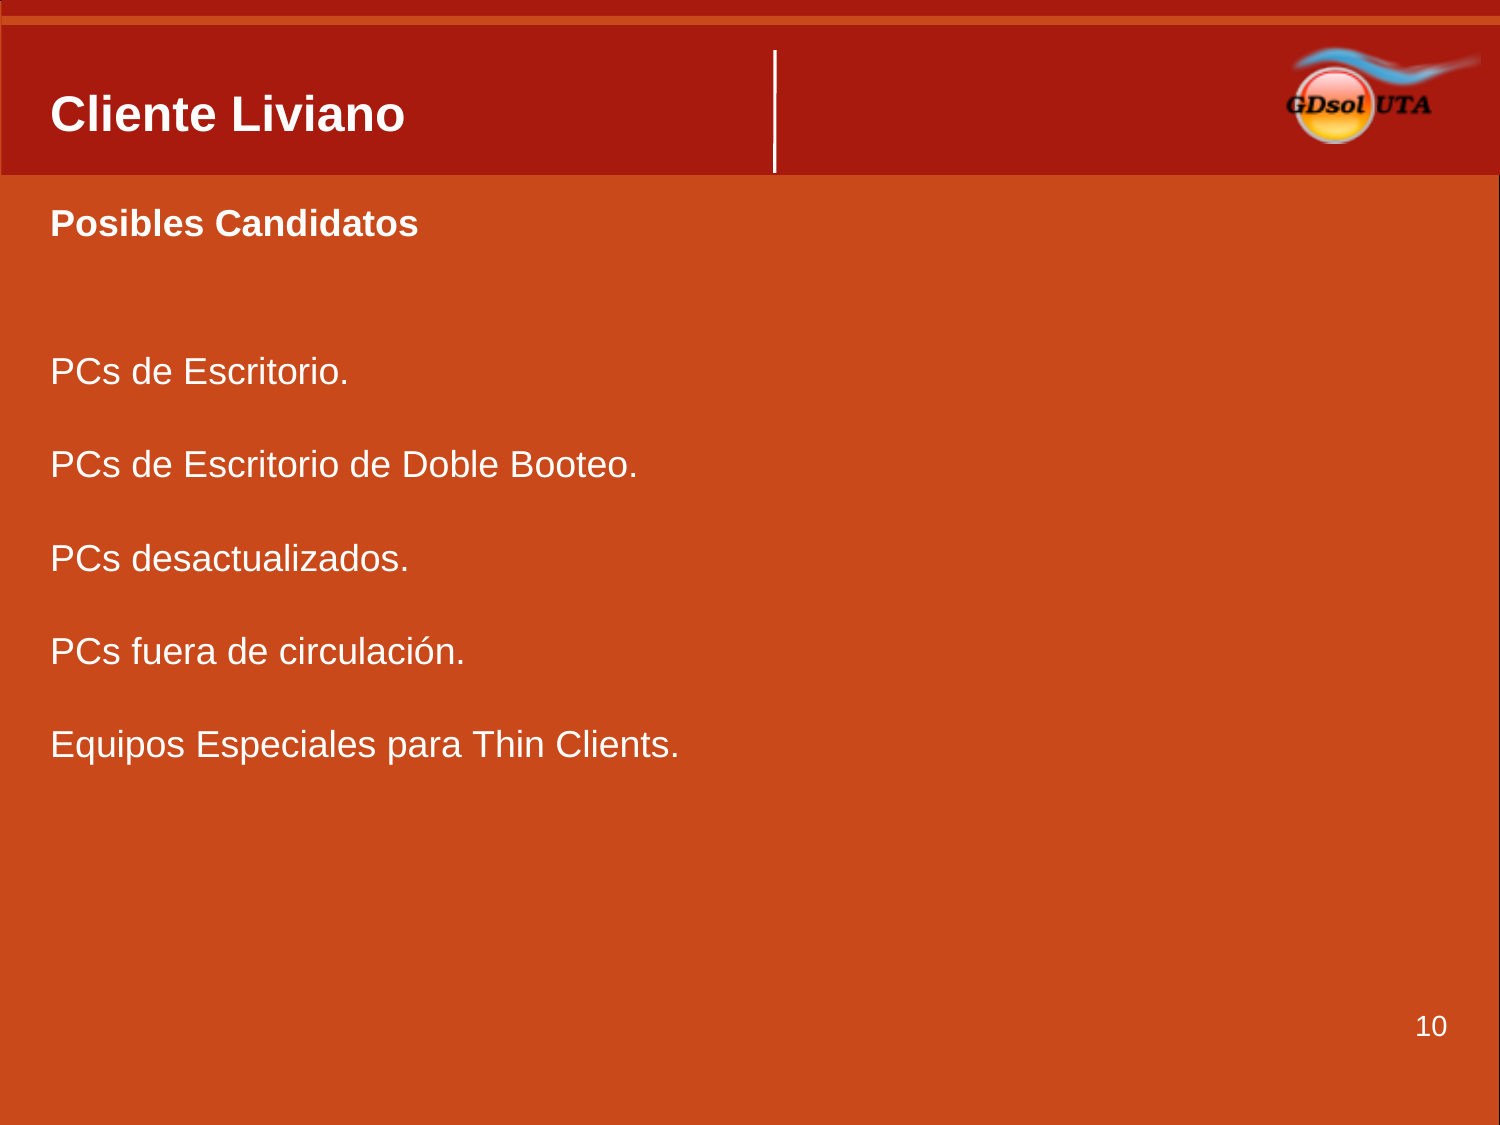

# Cliente Liviano
Posibles Candidatos
PCs de Escritorio.
PCs de Escritorio de Doble Booteo.
PCs desactualizados.
PCs fuera de circulación.
Equipos Especiales para Thin Clients.